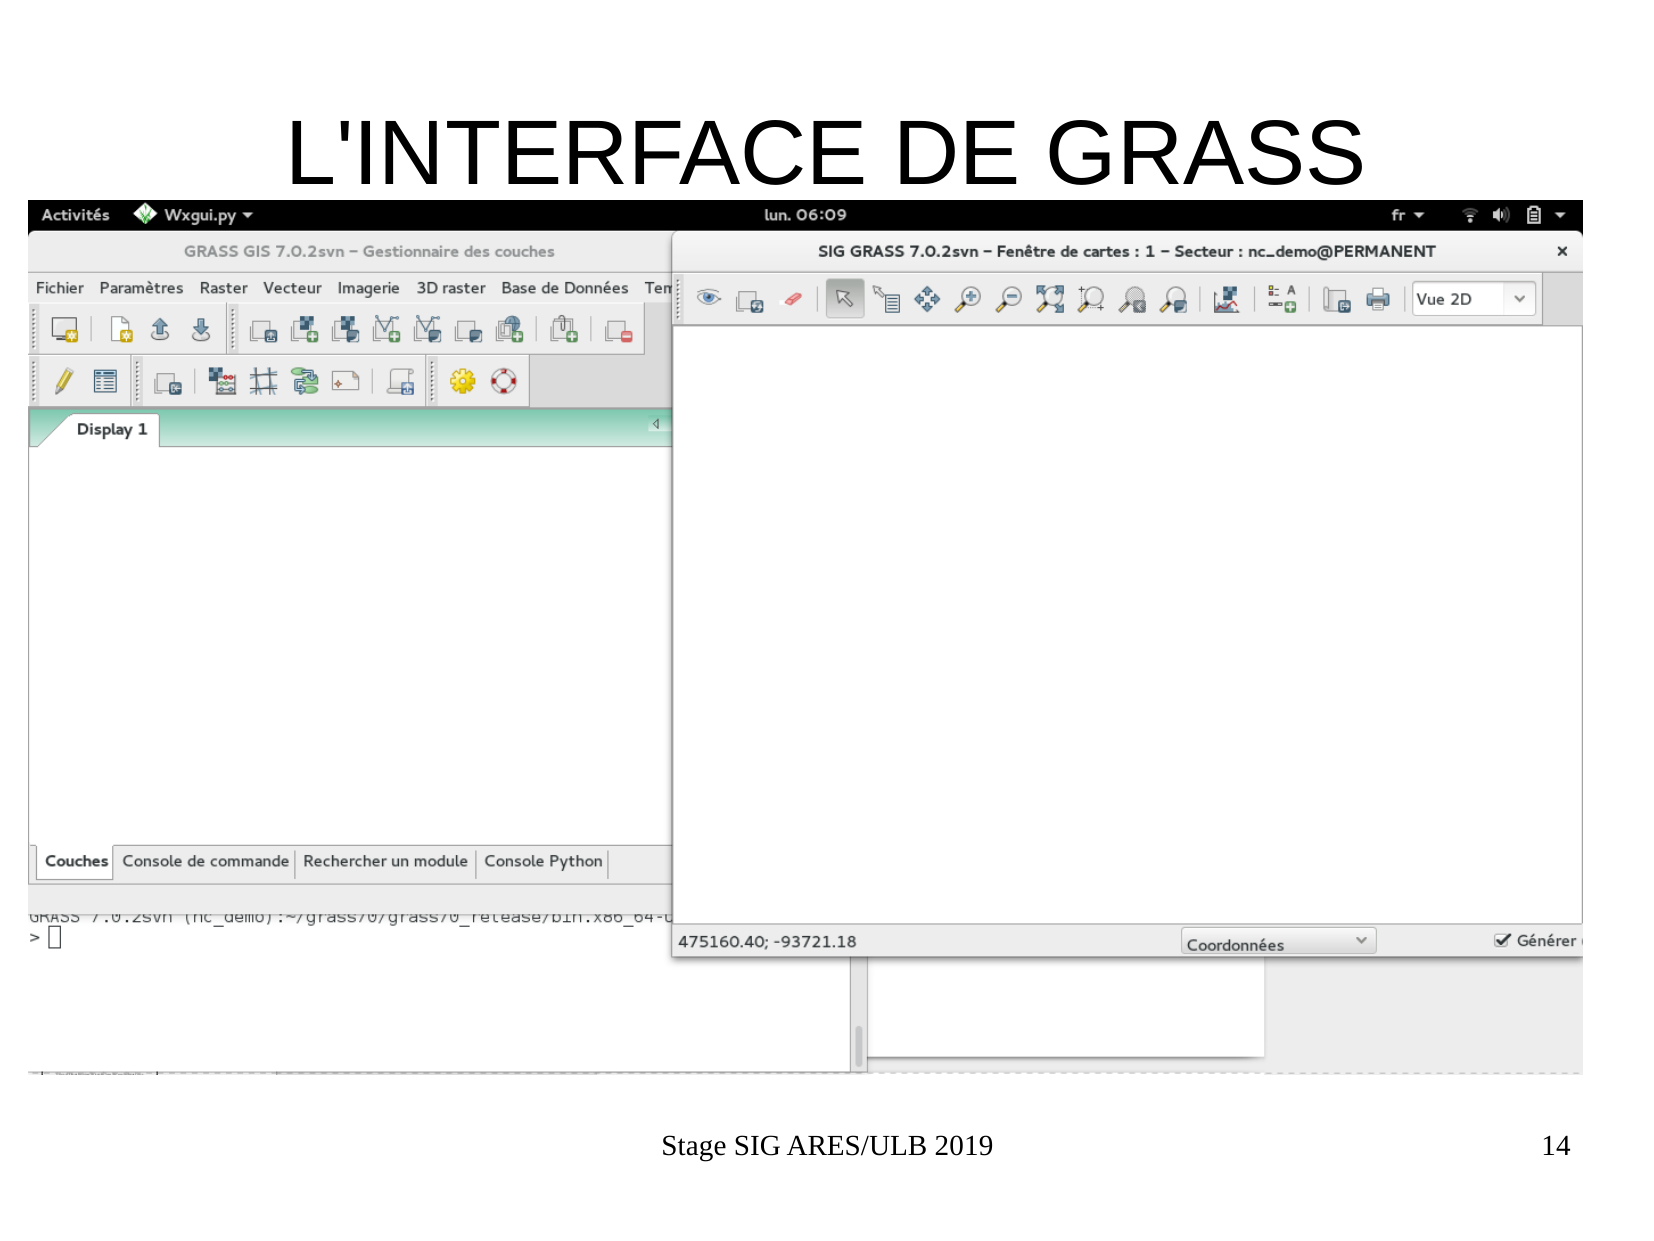

# L'INTERFACE DE GRASS
Stage SIG ARES/ULB 2019
14